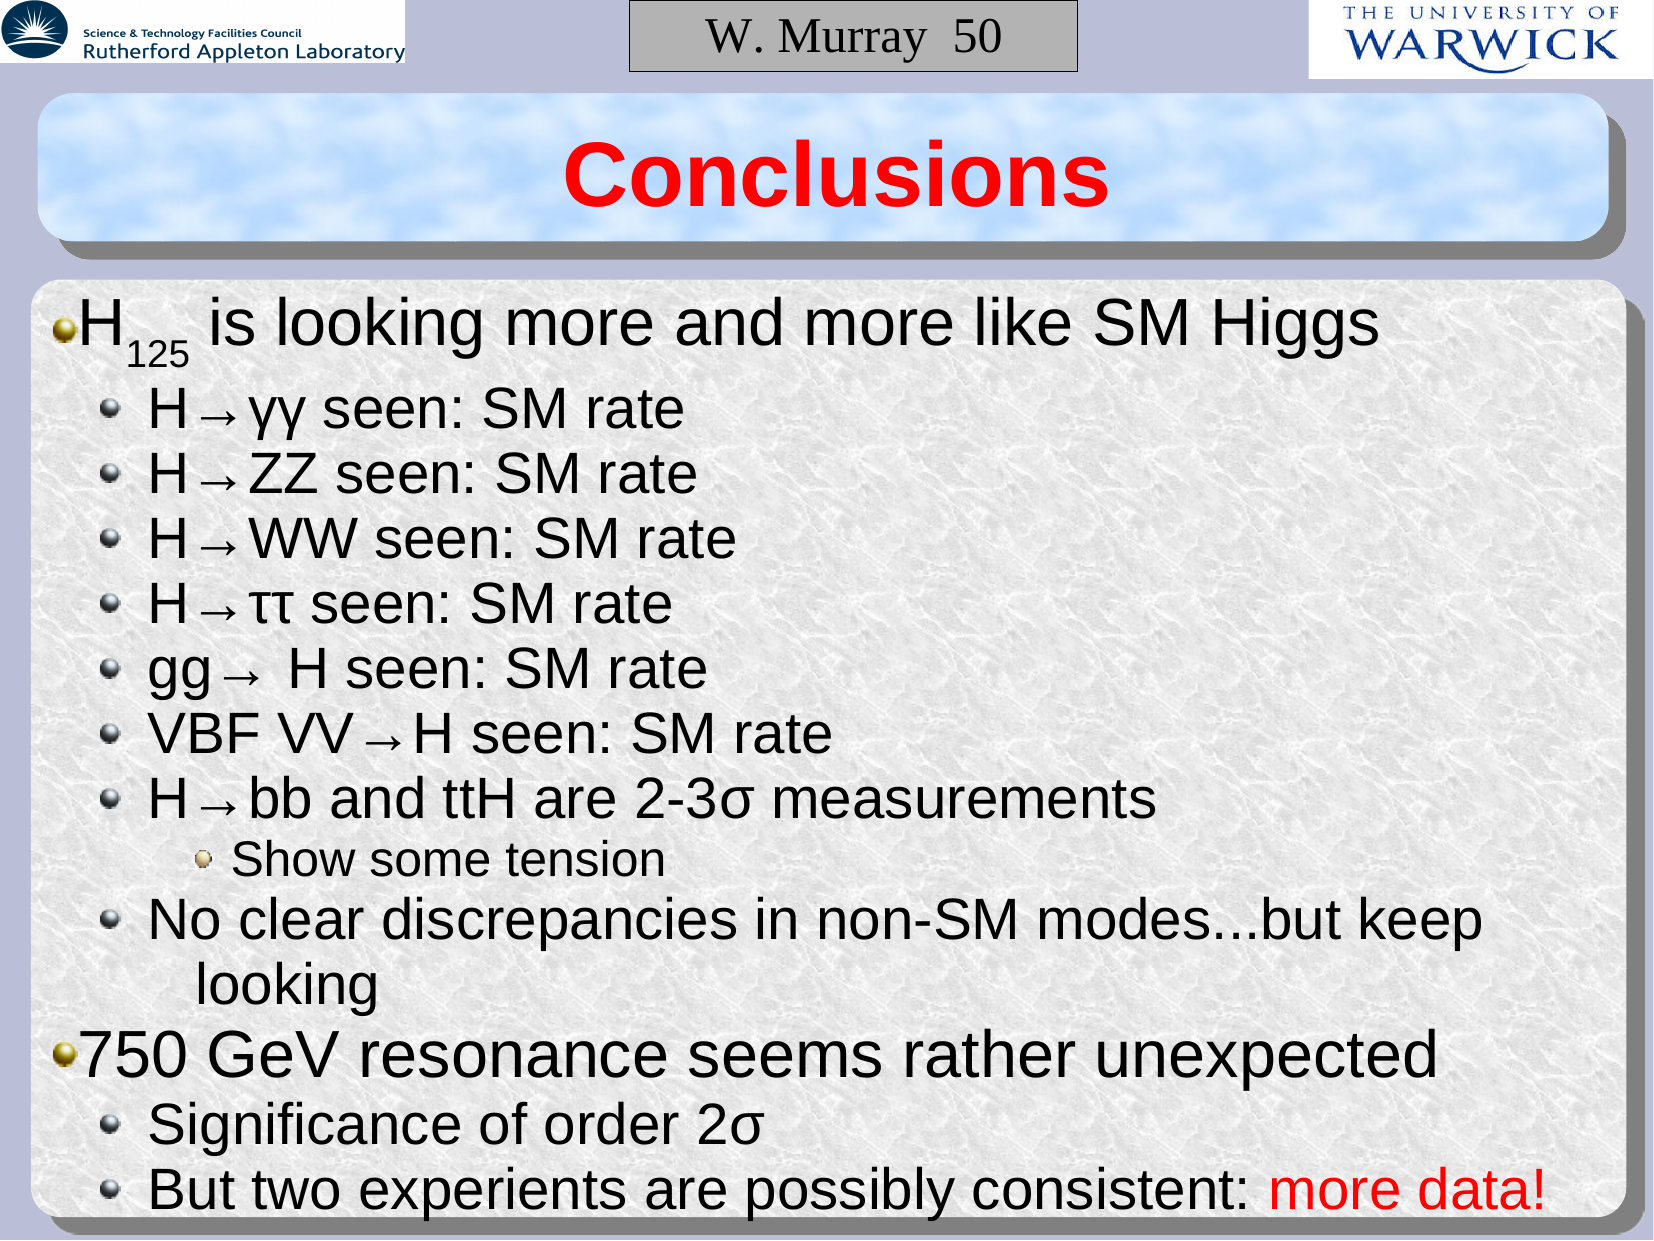

# Conclusions
H125 is looking more and more like SM Higgs
H→γγ seen: SM rate
H→ZZ seen: SM rate
H→WW seen: SM rate
H→ττ seen: SM rate
gg→ H seen: SM rate
VBF VV→H seen: SM rate
H→bb and ttH are 2-3σ measurements
Show some tension
No clear discrepancies in non-SM modes...but keep looking
750 GeV resonance seems rather unexpected
Significance of order 2σ
But two experients are possibly consistent: more data!